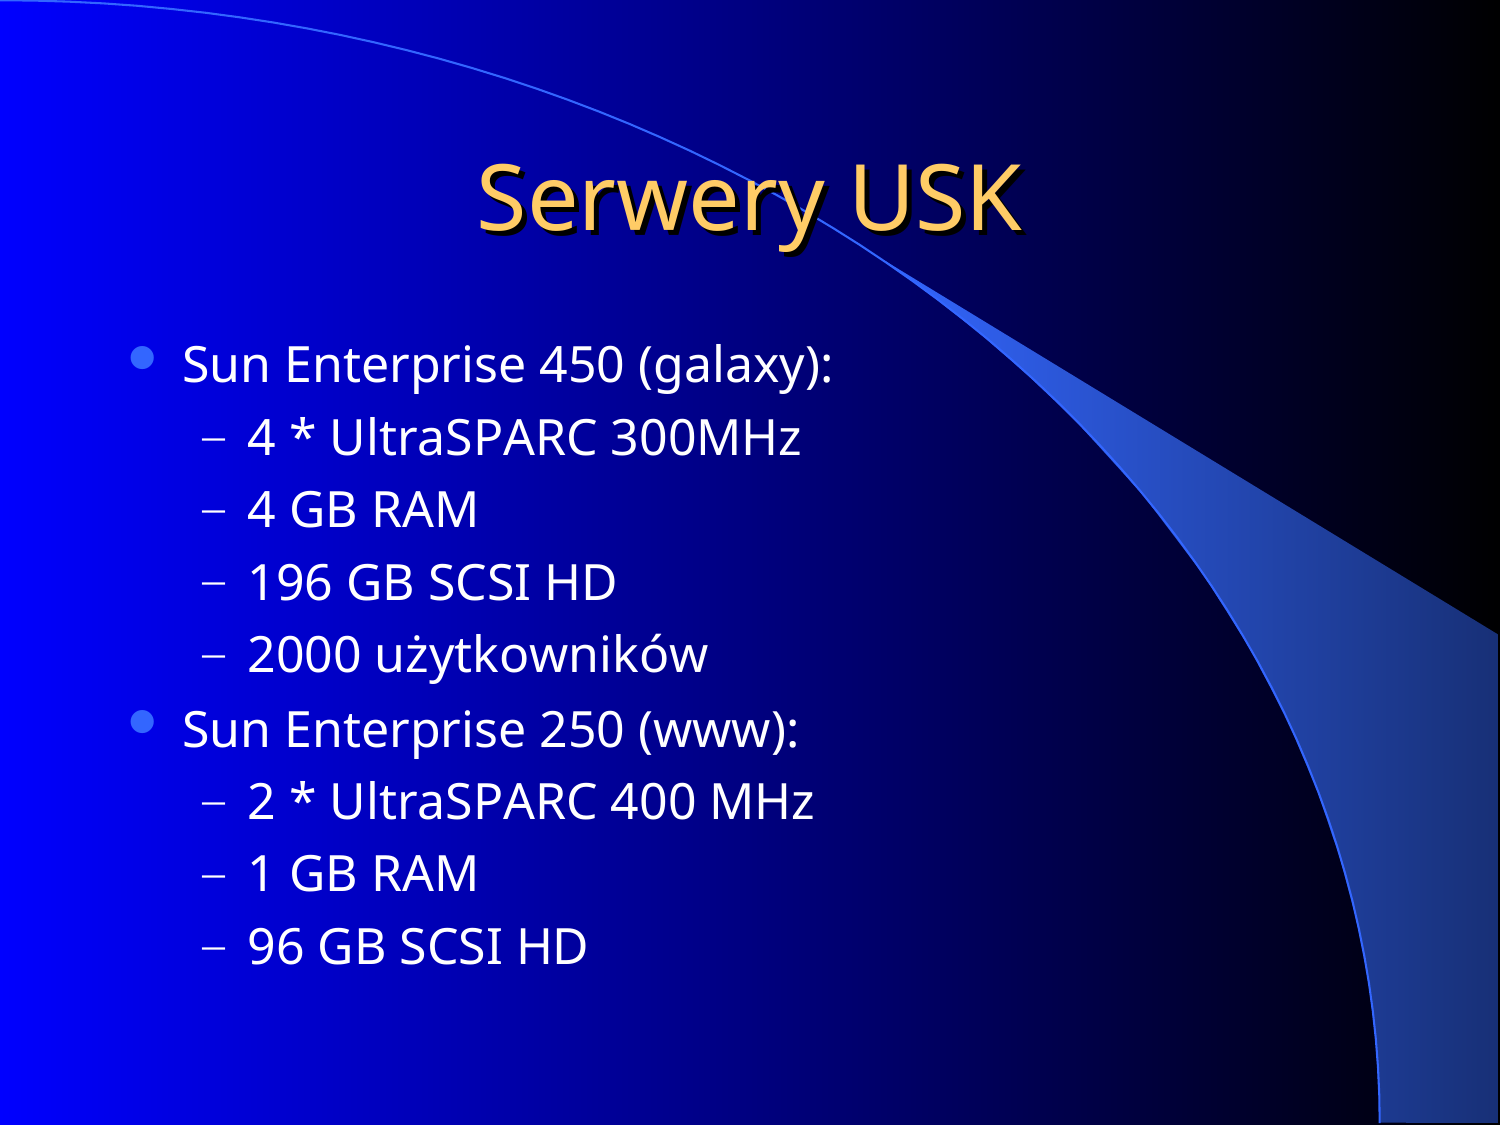

# Serwery USK
Sun Enterprise 450 (galaxy):
4 * UltraSPARC 300MHz
4 GB RAM
196 GB SCSI HD
2000 użytkowników
Sun Enterprise 250 (www):
2 * UltraSPARC 400 MHz
1 GB RAM
96 GB SCSI HD